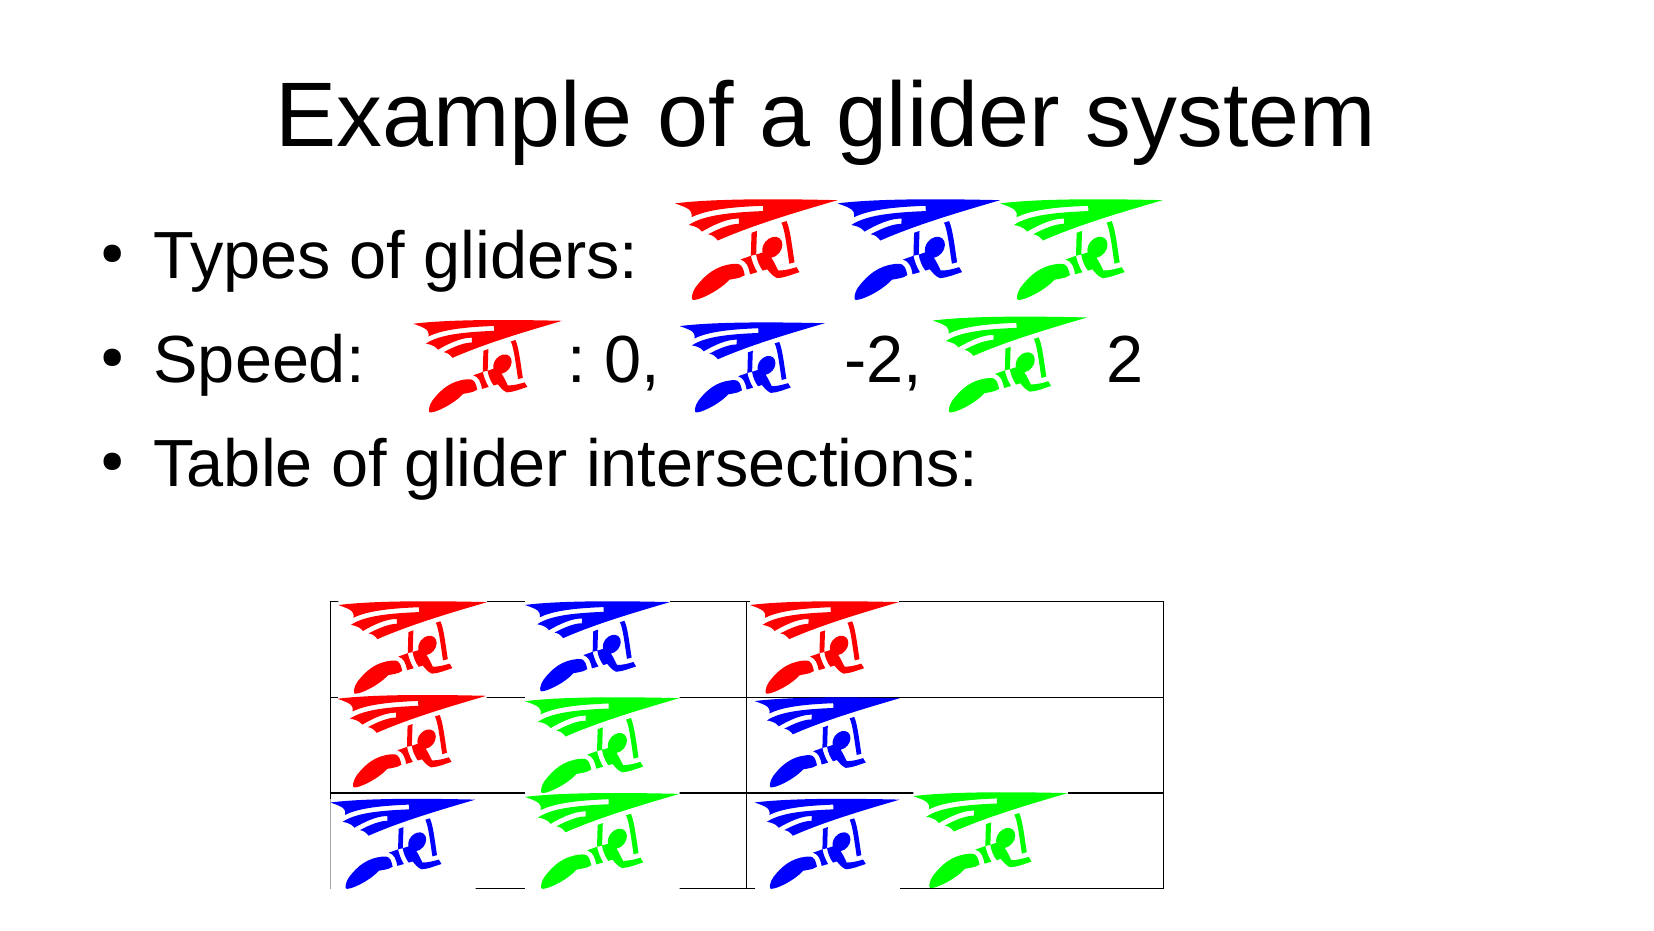

# Example of a glider system
Types of gliders:
Speed: : 0, : -2, : 2
Table of glider intersections:
| | |
| --- | --- |
| | |
| | |